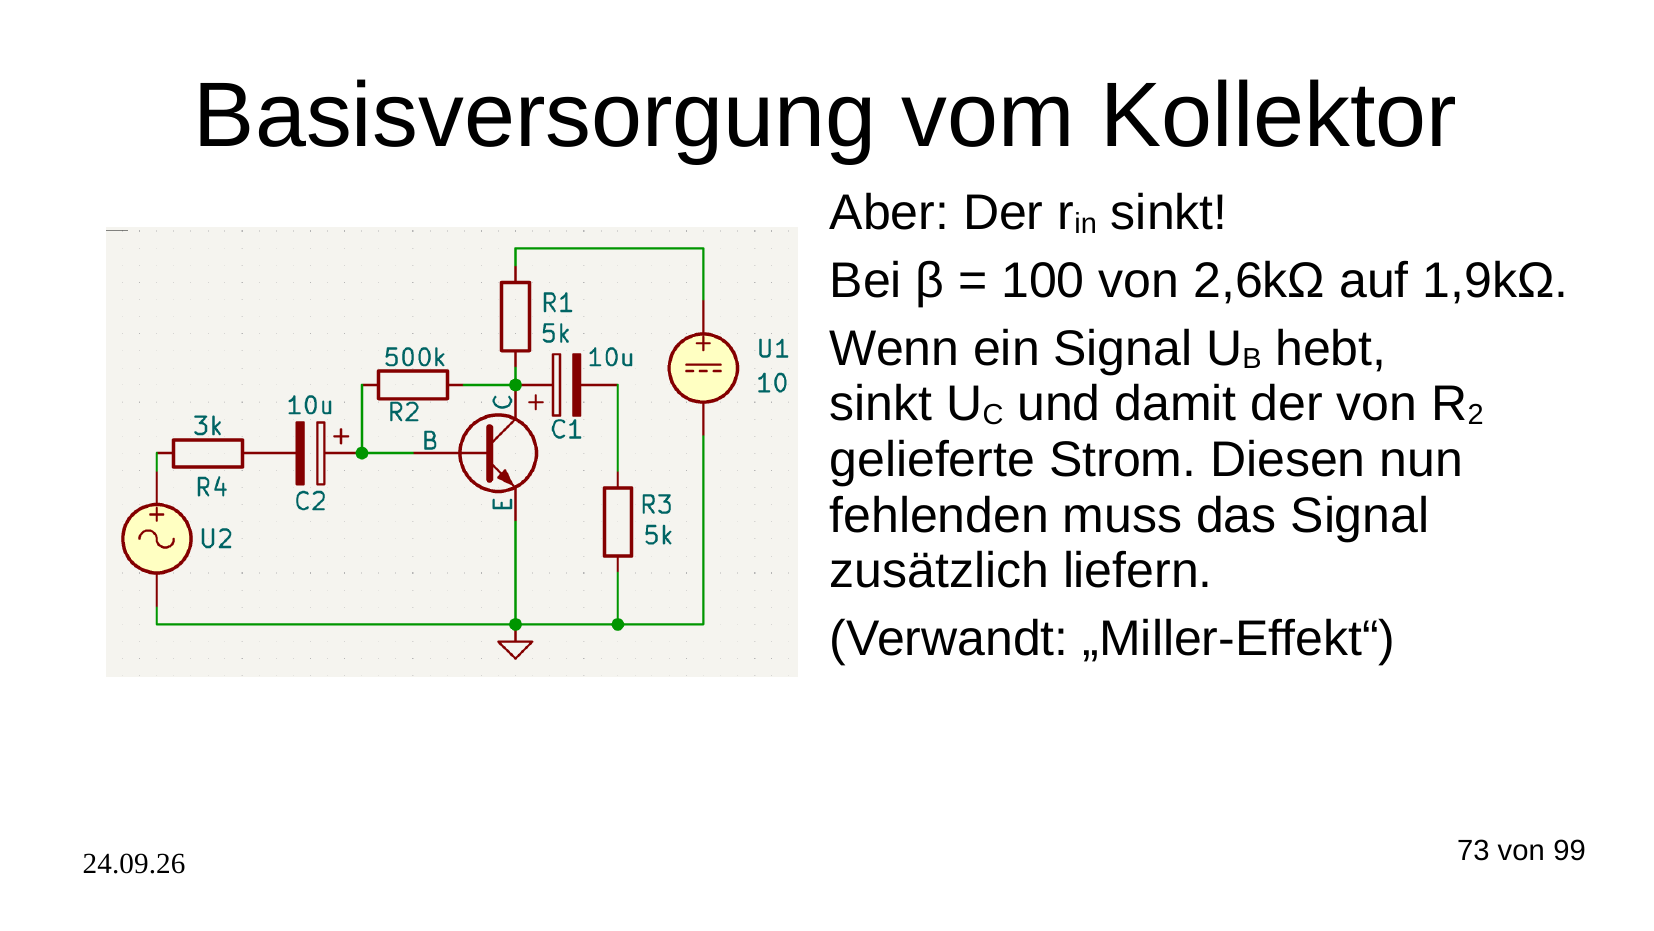

# Basisversorgung vom Kollektor
Aber: Der rin sinkt!
Bei β = 100 von 2,6kΩ auf 1,9kΩ.
Wenn ein Signal UB hebt,
sinkt UC und damit der von R2 gelieferte Strom. Diesen nun fehlenden muss das Signal zusätzlich liefern.
(Verwandt: „Miller-Effekt“)
73